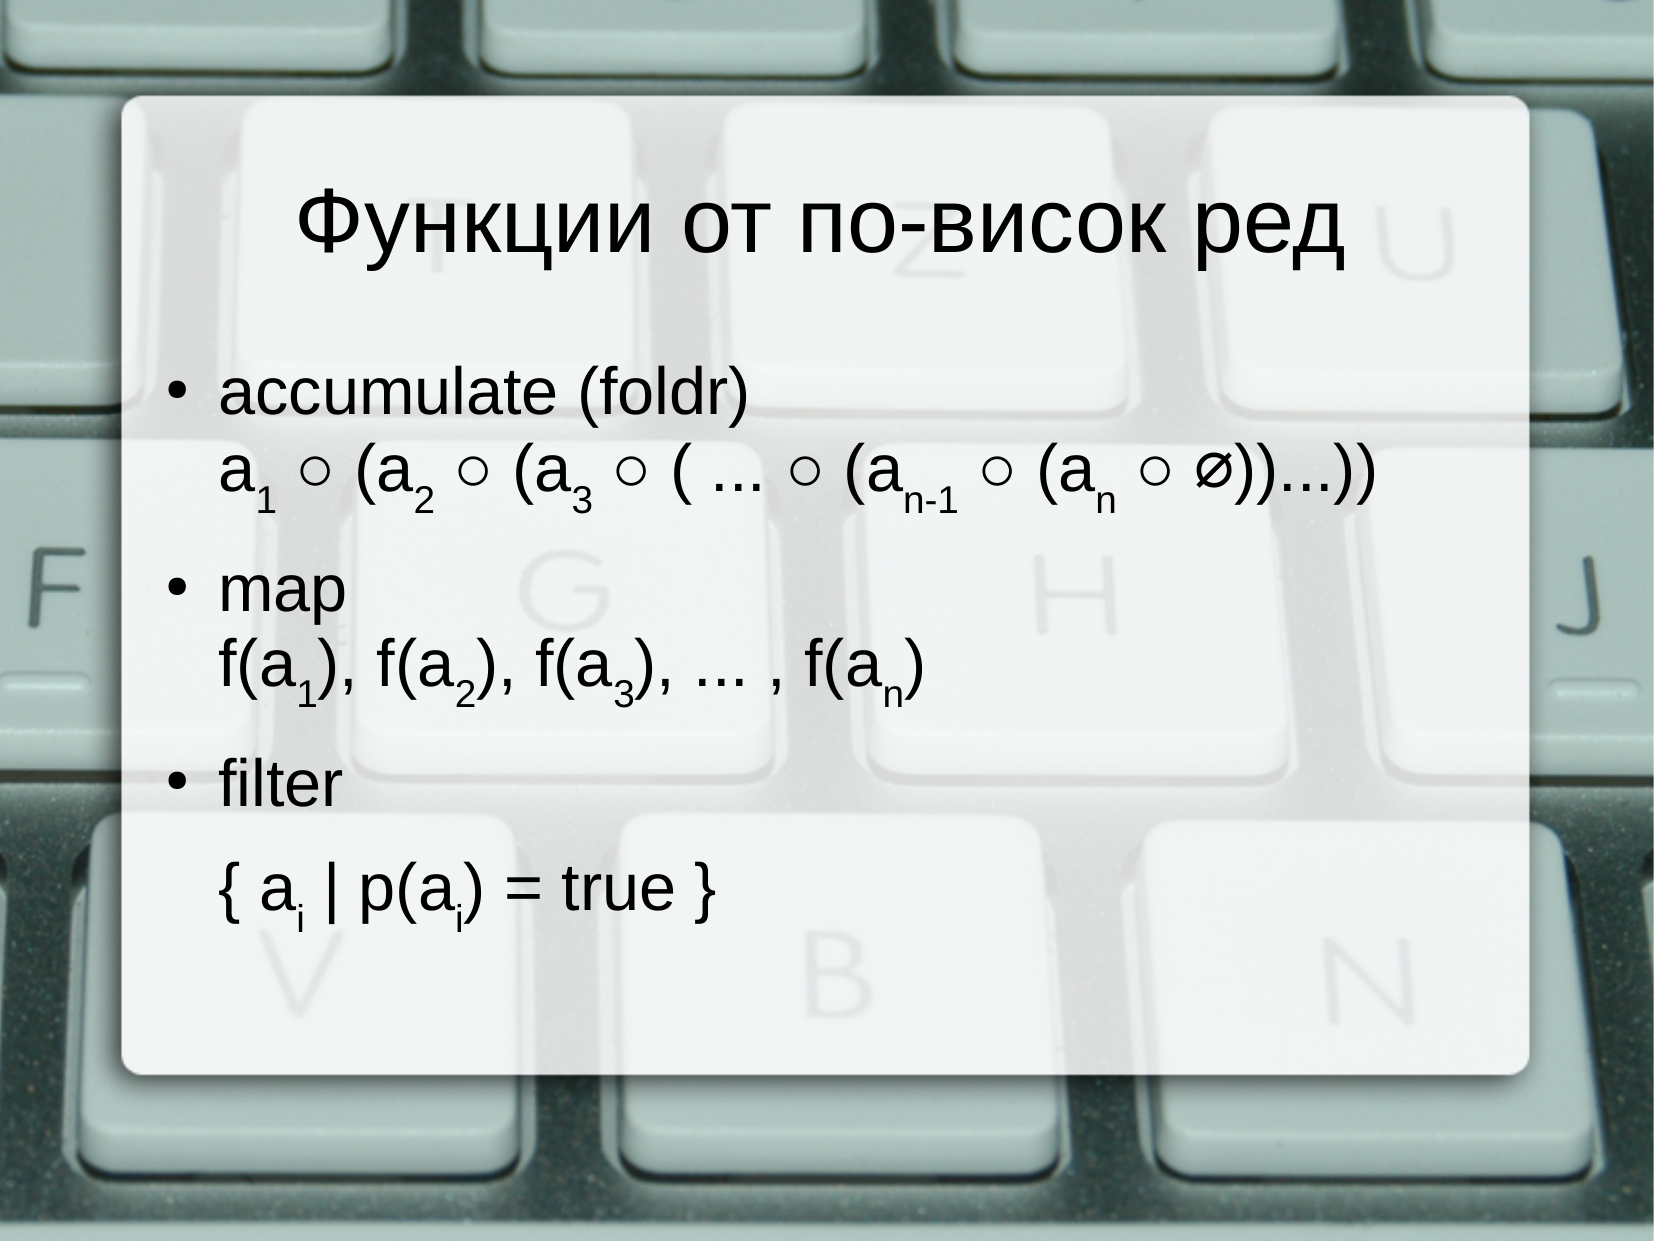

# Функции от по-висок ред
accumulate (foldr)
a1 ○ (a2 ○ (a3 ○ ( ... ○ (an-1 ○ (an ○ ⌀))...))
map
f(a1), f(a2), f(a3), ... , f(an)
filter
{ ai | p(ai) = true }